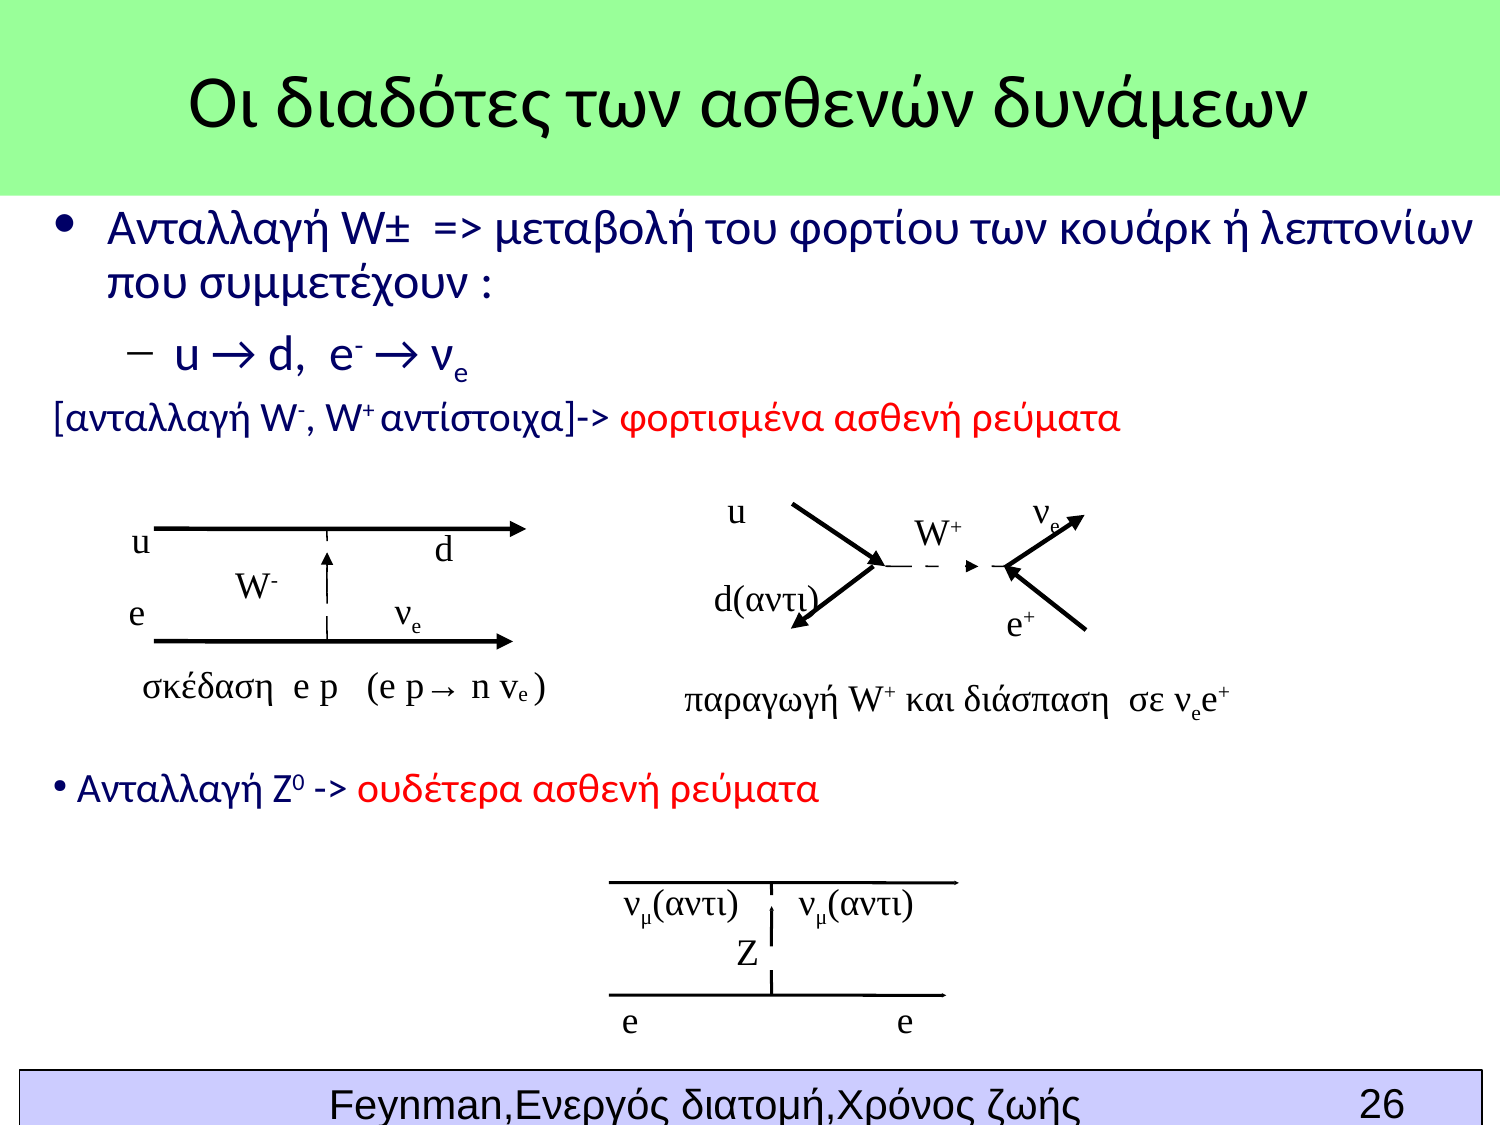

Οι διαδότες των ασθενών δυνάμεων
Ανταλλαγή W± => μεταβολή του φορτίου των κουάρκ ή λεπτονίων που συμμετέχουν :
u → d, e- → νe
[ανταλλαγή W-, W+ αντίστοιχα]-> φορτισμένα ασθενή ρεύματα
 Ανταλλαγή Ζ0 -> ουδέτερα ασθενή ρεύματα
u
νe
W+
u
d
W-
d(αντι)
νe
e
e+
σκέδαση e p (e p→ n ve )
παραγωγή W+ και διάσπαση σε νee+
νμ(αντι)
νμ(αντι)
Ζ
e
e
26
Feynman,Eνεργός διατομή,Xρόνος ζωής